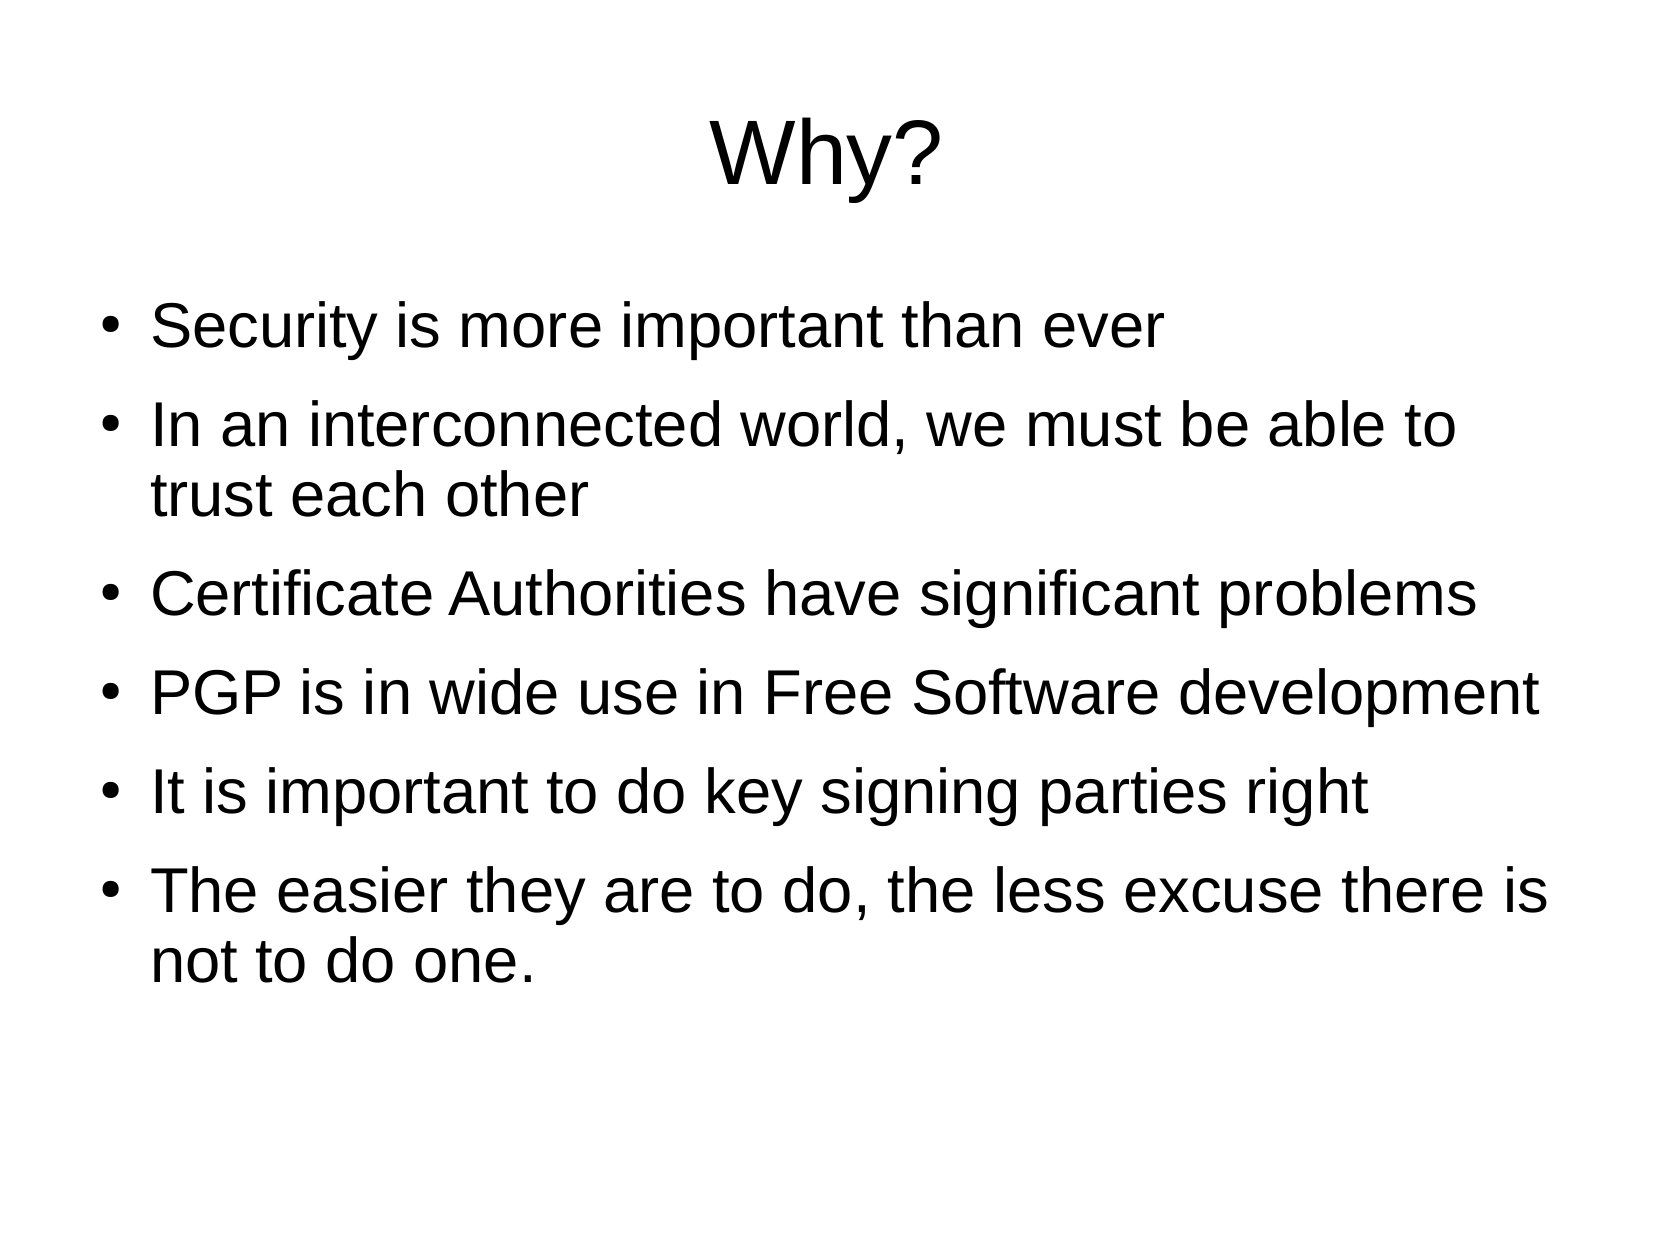

# Why?
Security is more important than ever
In an interconnected world, we must be able to trust each other
Certificate Authorities have significant problems
PGP is in wide use in Free Software development
It is important to do key signing parties right
The easier they are to do, the less excuse there is not to do one.